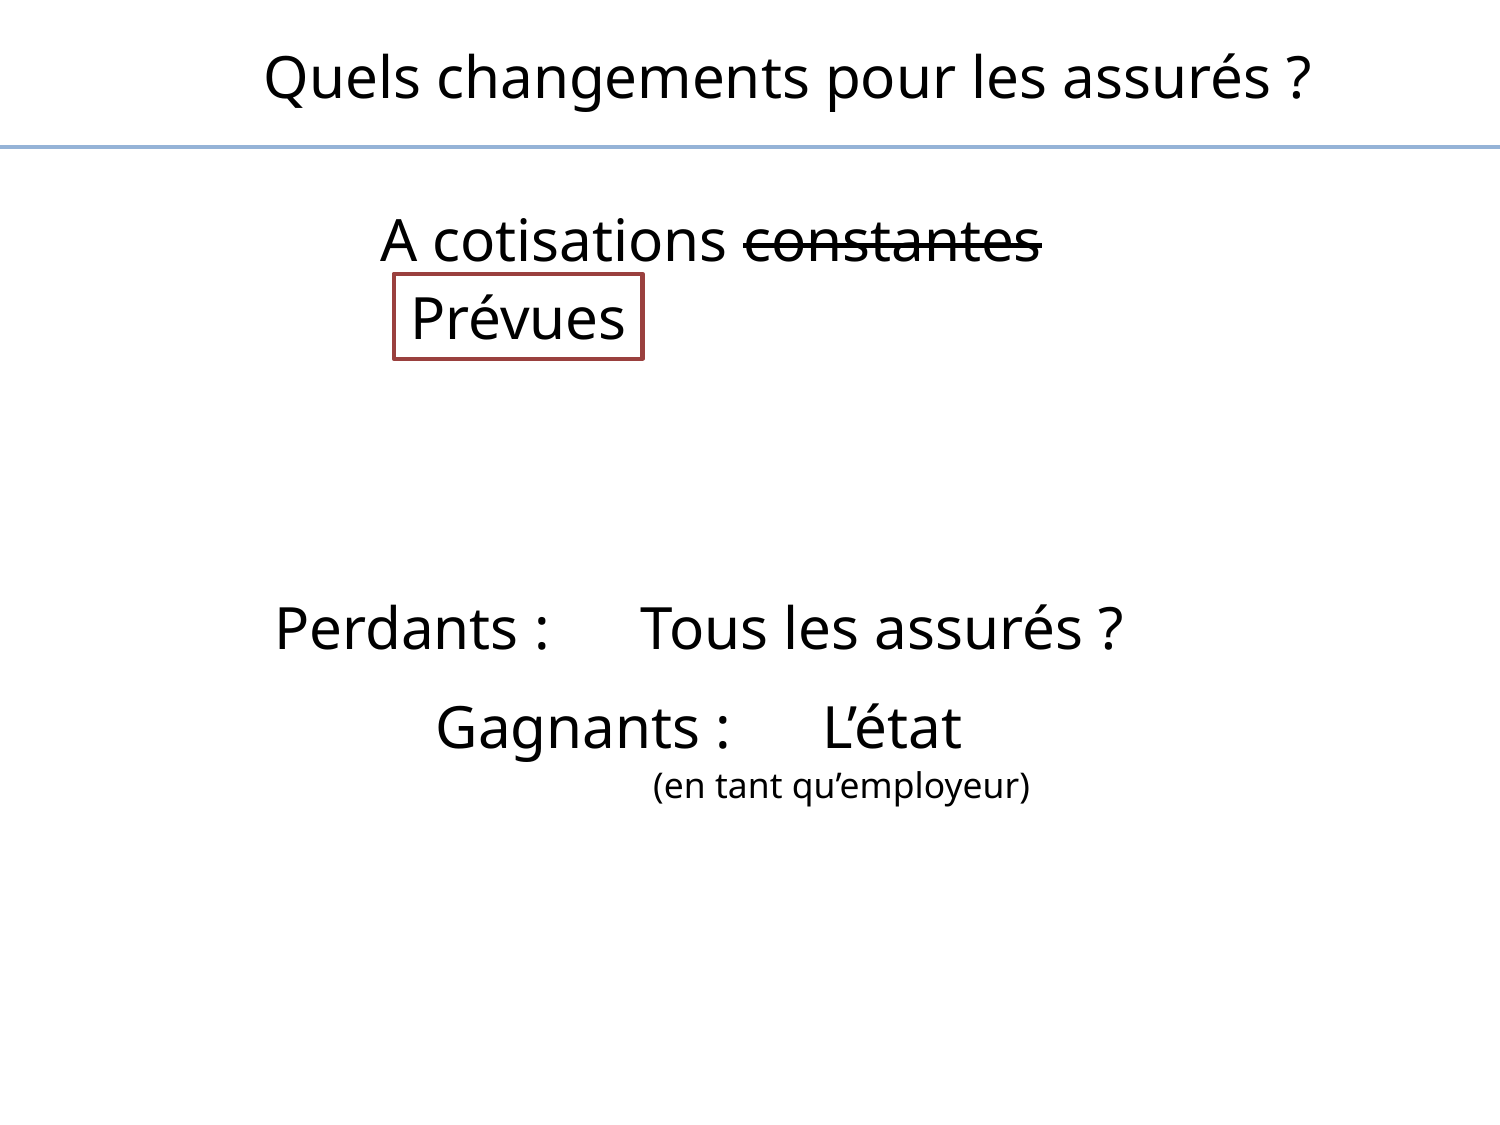

Quels changements pour les assurés ?
A cotisations constantes
Prévues
Perdants : Tous les assurés ?
Gagnants : L’état
(en tant qu’employeur)